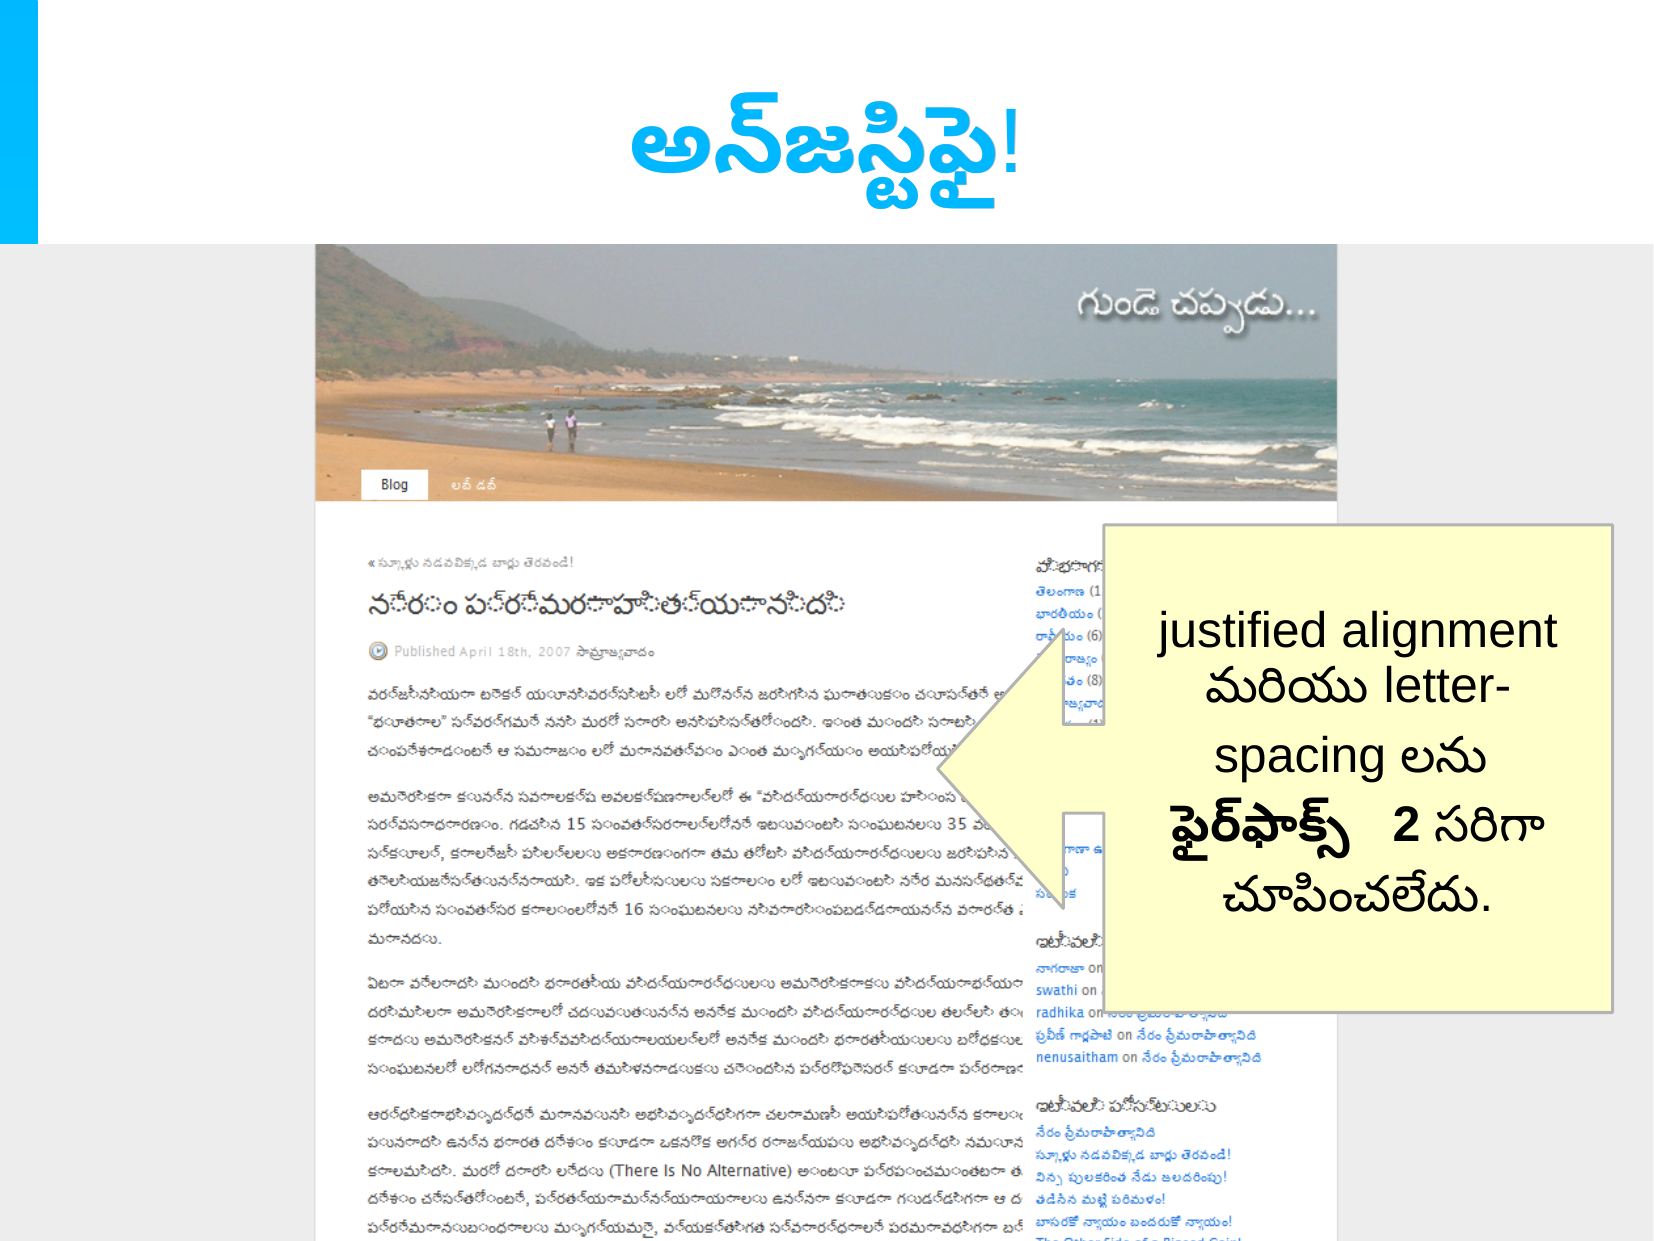

# అన్‌జస్టిఫై!
justified alignment మరియు letter-spacing లను ఫైర్‌ఫాక్స్ 2 సరిగా చూపించలేదు.